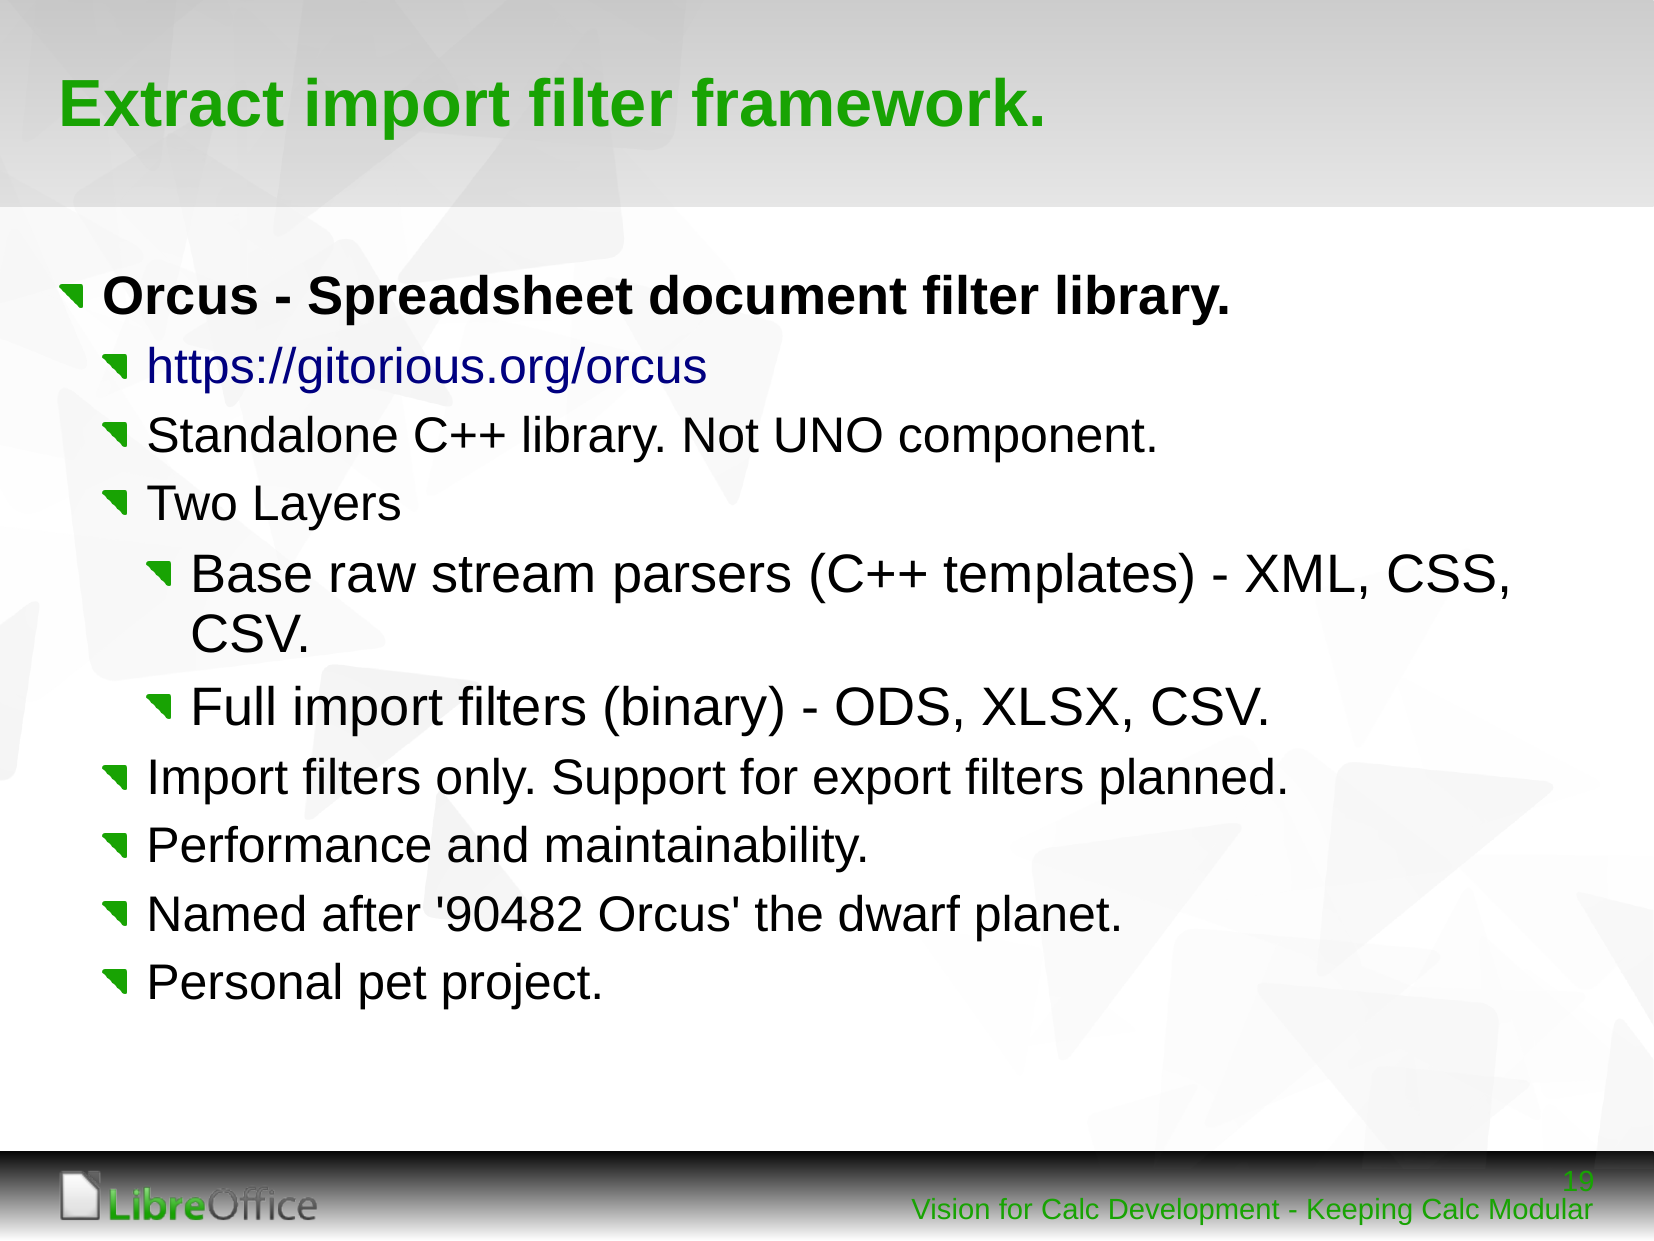

# Extract import filter framework.
Orcus - Spreadsheet document filter library.
https://gitorious.org/orcus
Standalone C++ library. Not UNO component.
Two Layers
Base raw stream parsers (C++ templates) - XML, CSS, CSV.
Full import filters (binary) - ODS, XLSX, CSV.
Import filters only. Support for export filters planned.
Performance and maintainability.
Named after '90482 Orcus' the dwarf planet.
Personal pet project.
19
Vision for Calc Development - Keeping Calc Modular